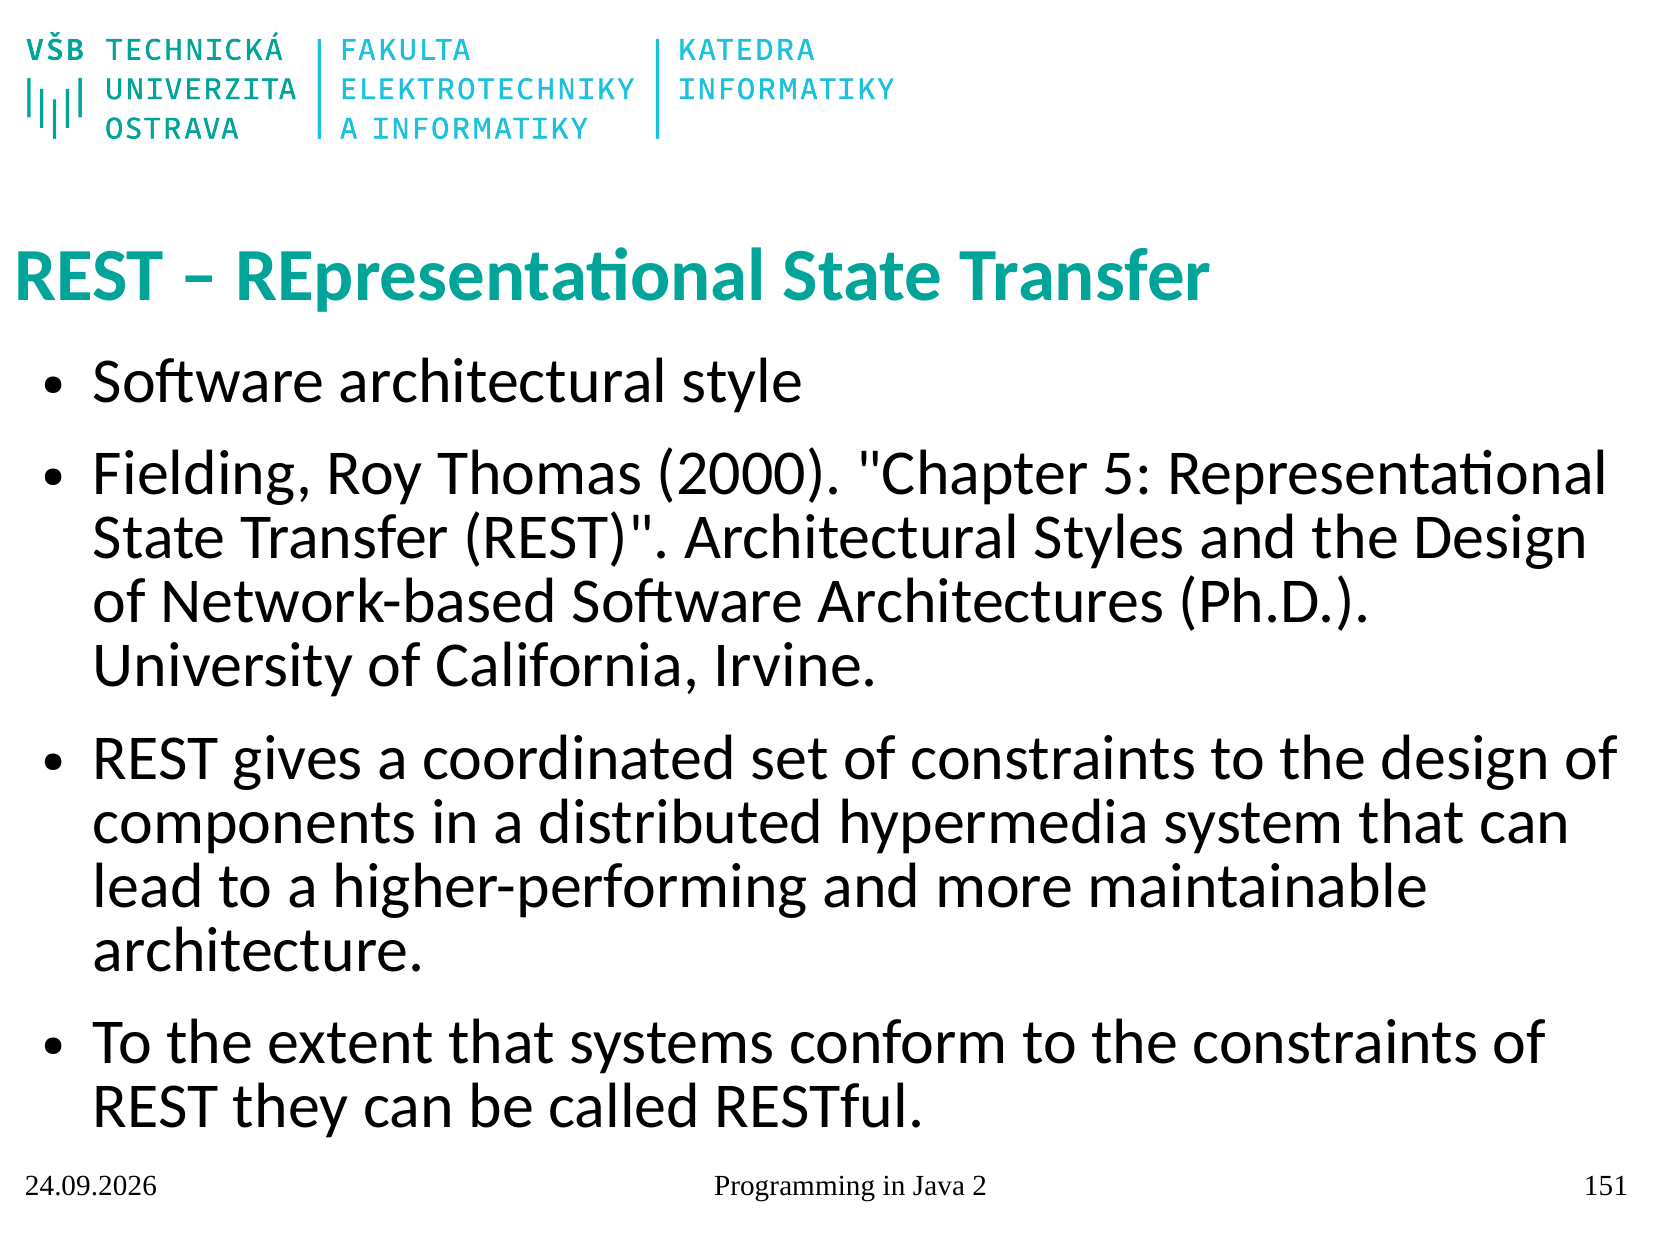

# REST – REpresentational State Transfer
Software architectural style
Fielding, Roy Thomas (2000). "Chapter 5: Representational State Transfer (REST)". Architectural Styles and the Design of Network-based Software Architectures (Ph.D.). University of California, Irvine.
REST gives a coordinated set of constraints to the design of components in a distributed hypermedia system that can lead to a higher-performing and more maintainable architecture.
To the extent that systems conform to the constraints of REST they can be called RESTful.
Programming in Java 2
151